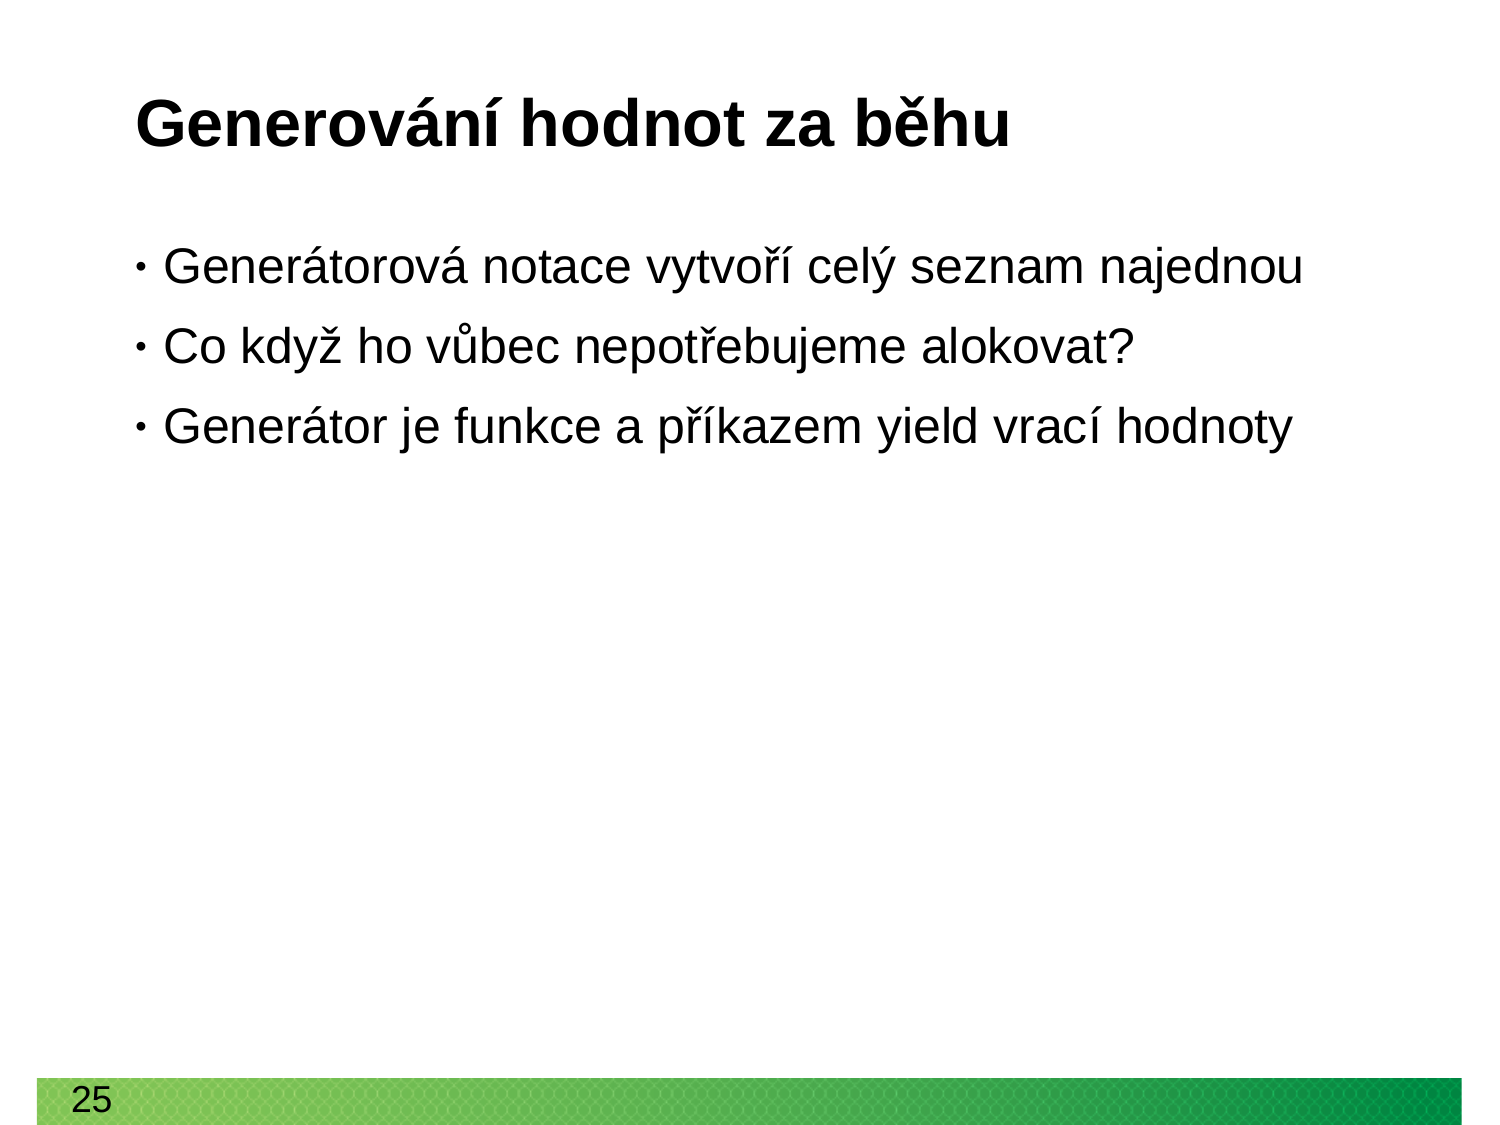

# Generování hodnot za běhu
Generátorová notace vytvoří celý seznam najednou
Co když ho vůbec nepotřebujeme alokovat?
Generátor je funkce a příkazem yield vrací hodnoty